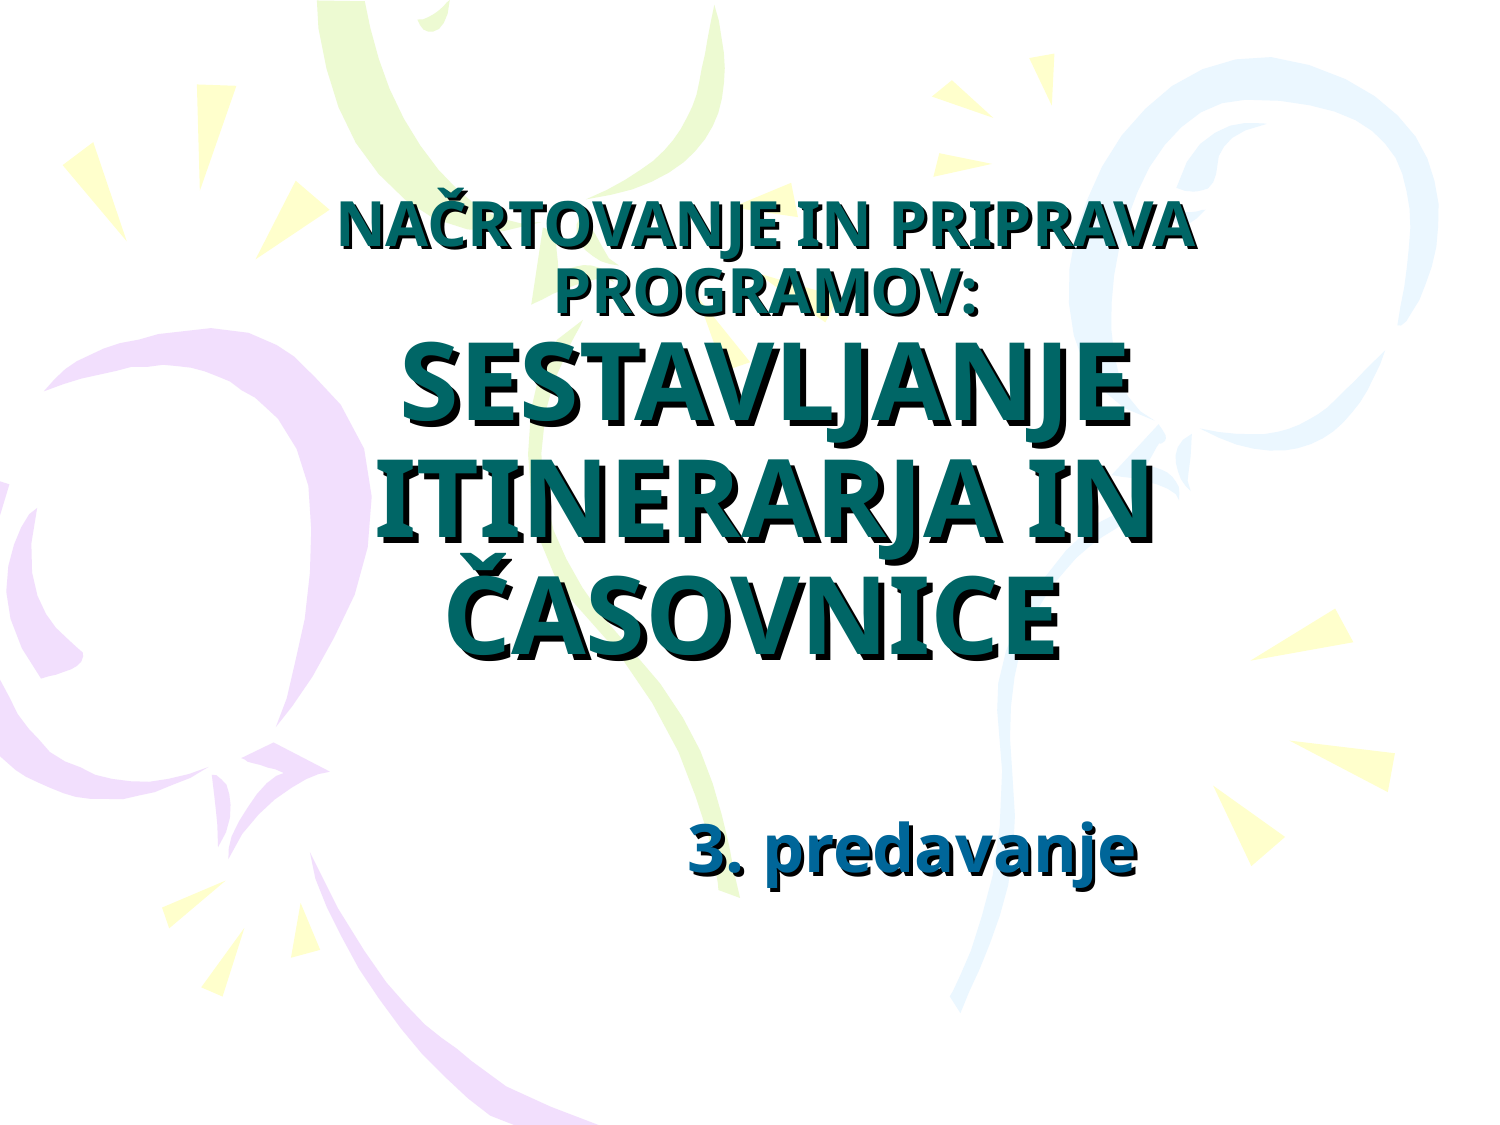

# NAČRTOVANJE IN PRIPRAVA PROGRAMOV: SESTAVLJANJE ITINERARJA IN ČASOVNICE
3. predavanje